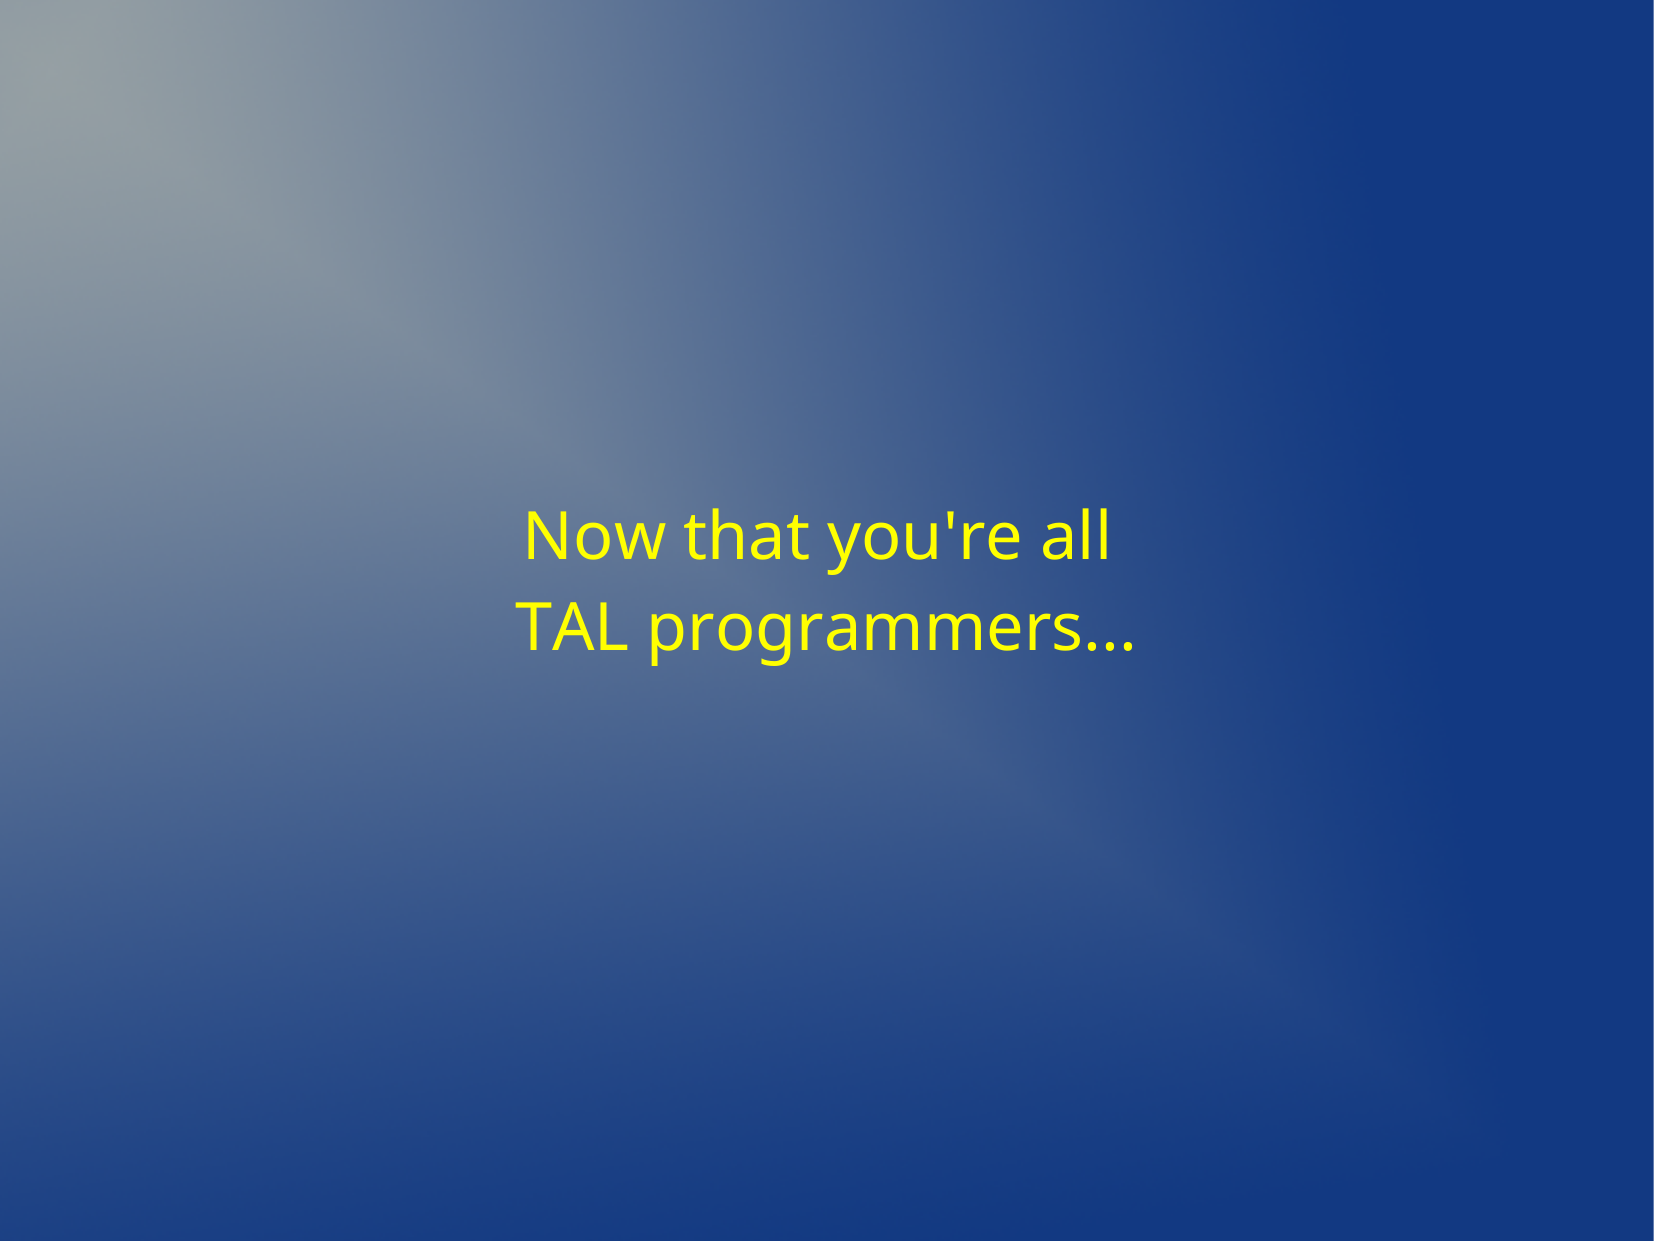

# Now that you're all
TAL programmers...